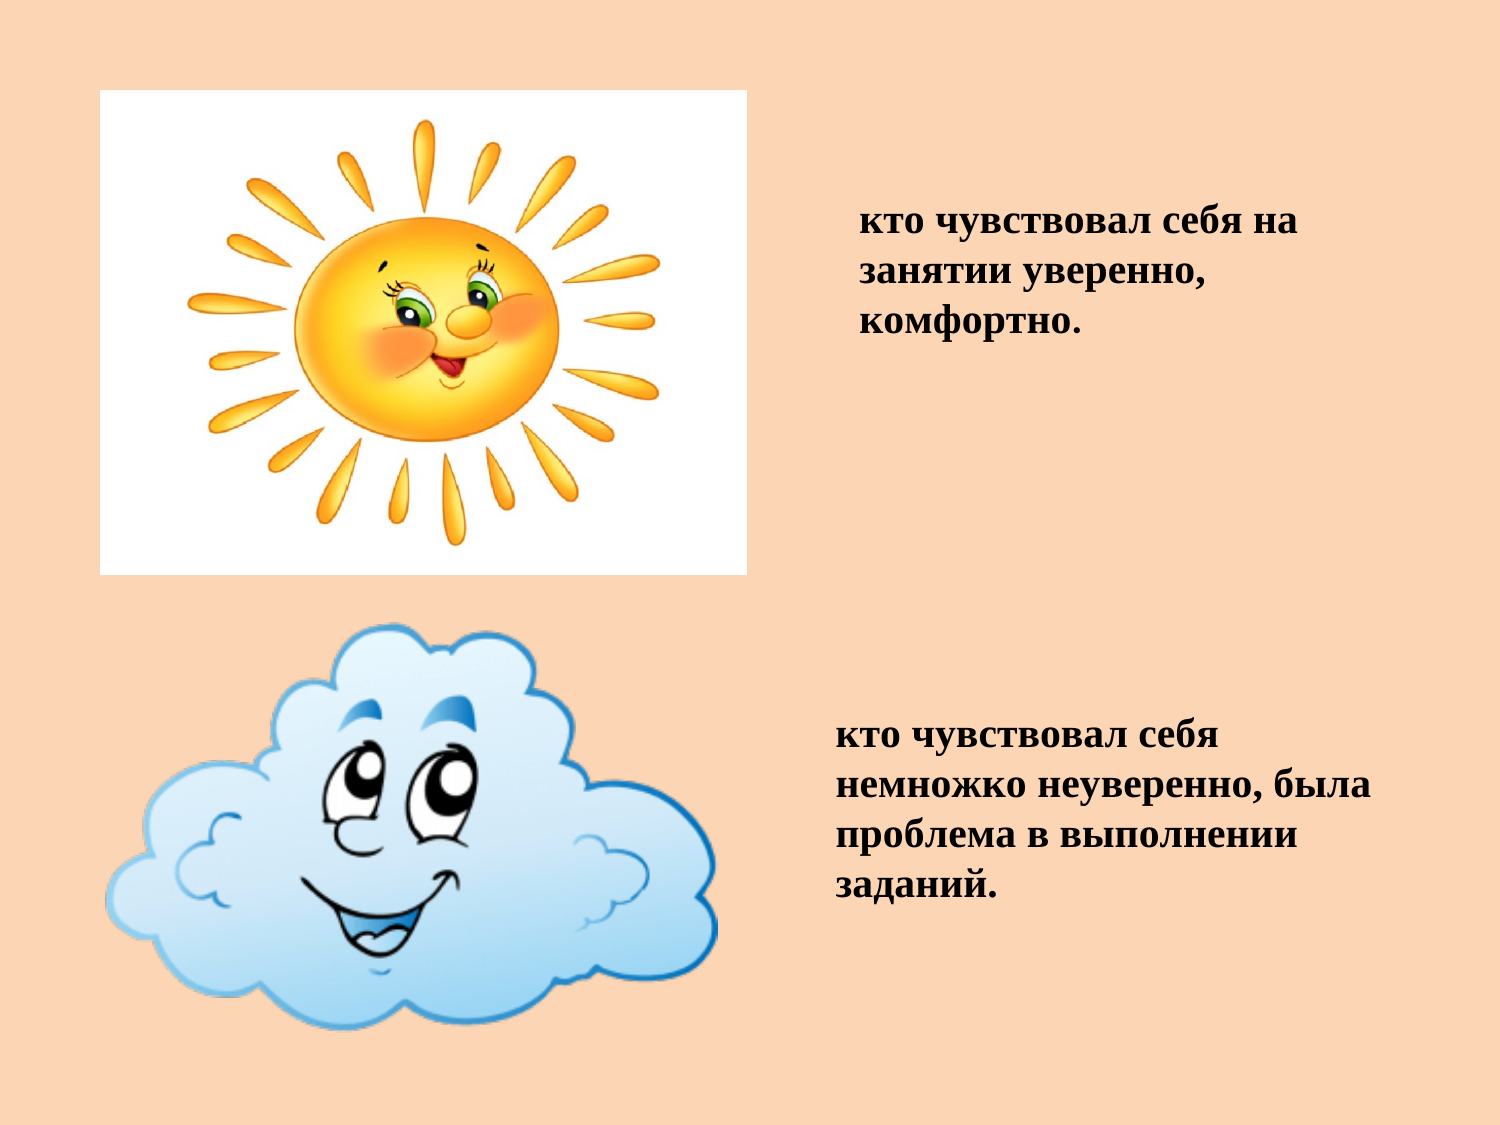

кто чувствовал себя на занятии уверенно, комфортно.
кто чувствовал себя немножко неуверенно, была проблема в выполнении заданий.